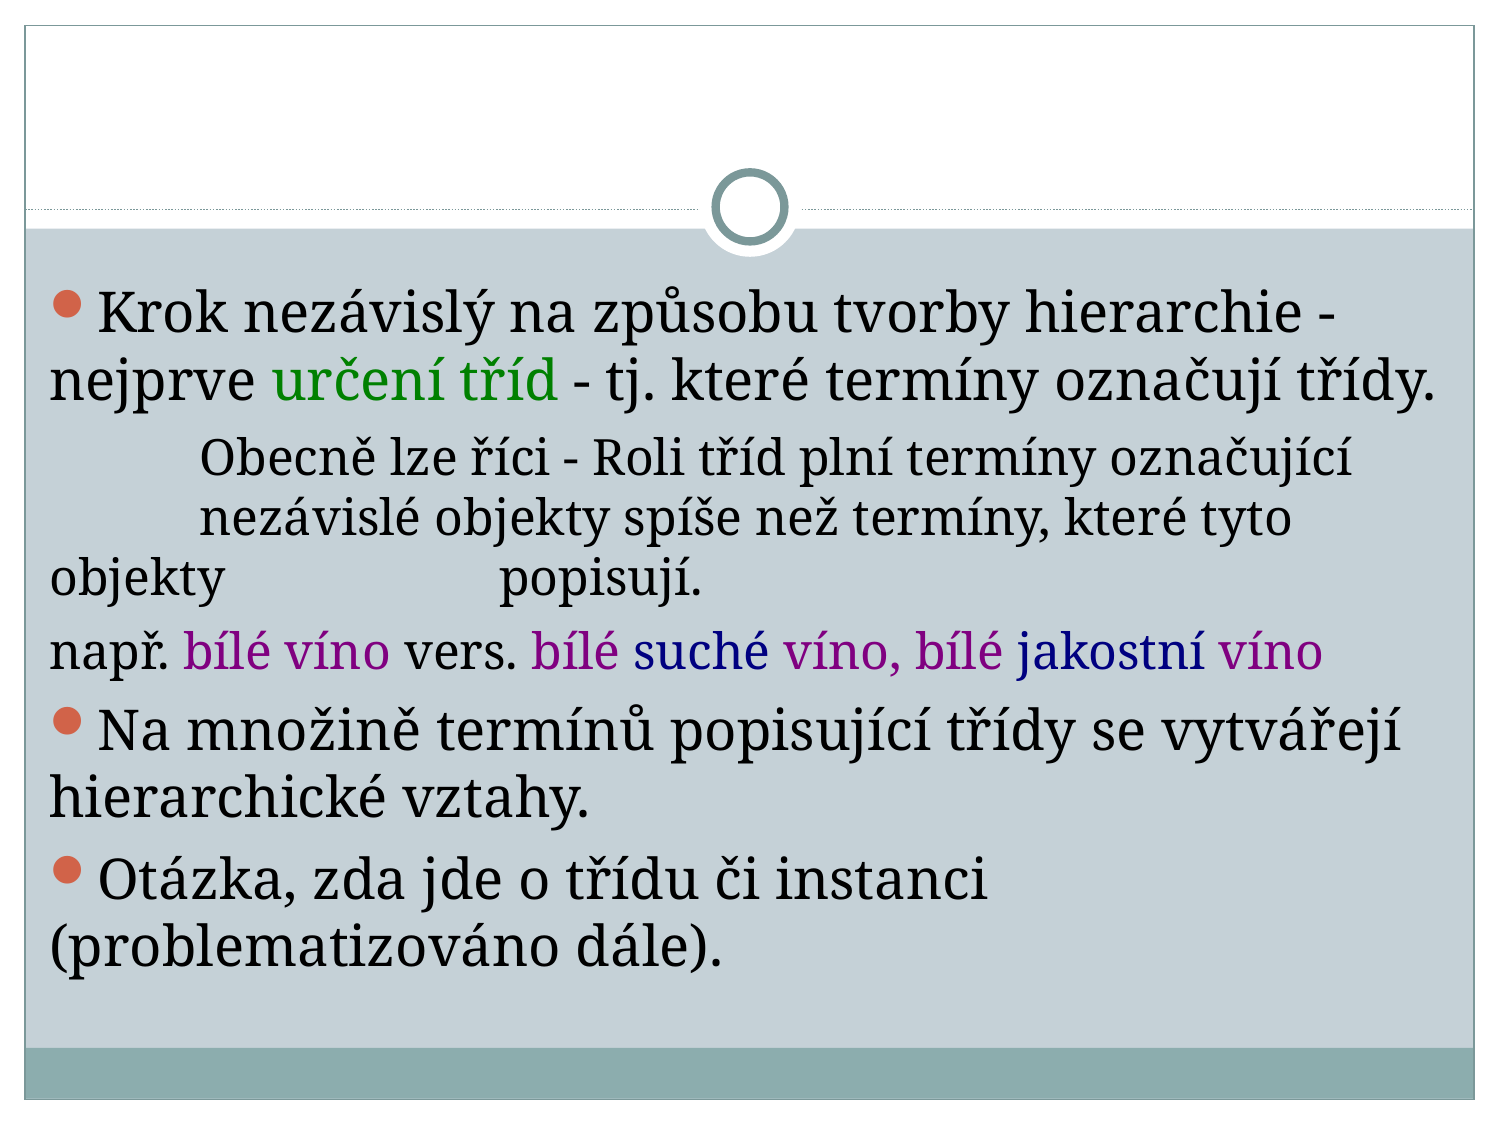

#
Krok nezávislý na způsobu tvorby hierarchie - nejprve určení tříd - tj. které termíny označují třídy.
	Obecně lze říci - Roli tříd plní termíny označující 		nezávislé objekty spíše než termíny, které tyto objekty 		popisují.
např. bílé víno vers. bílé suché víno, bílé jakostní víno
Na množině termínů popisující třídy se vytvářejí hierarchické vztahy.
Otázka, zda jde o třídu či instanci (problematizováno dále).